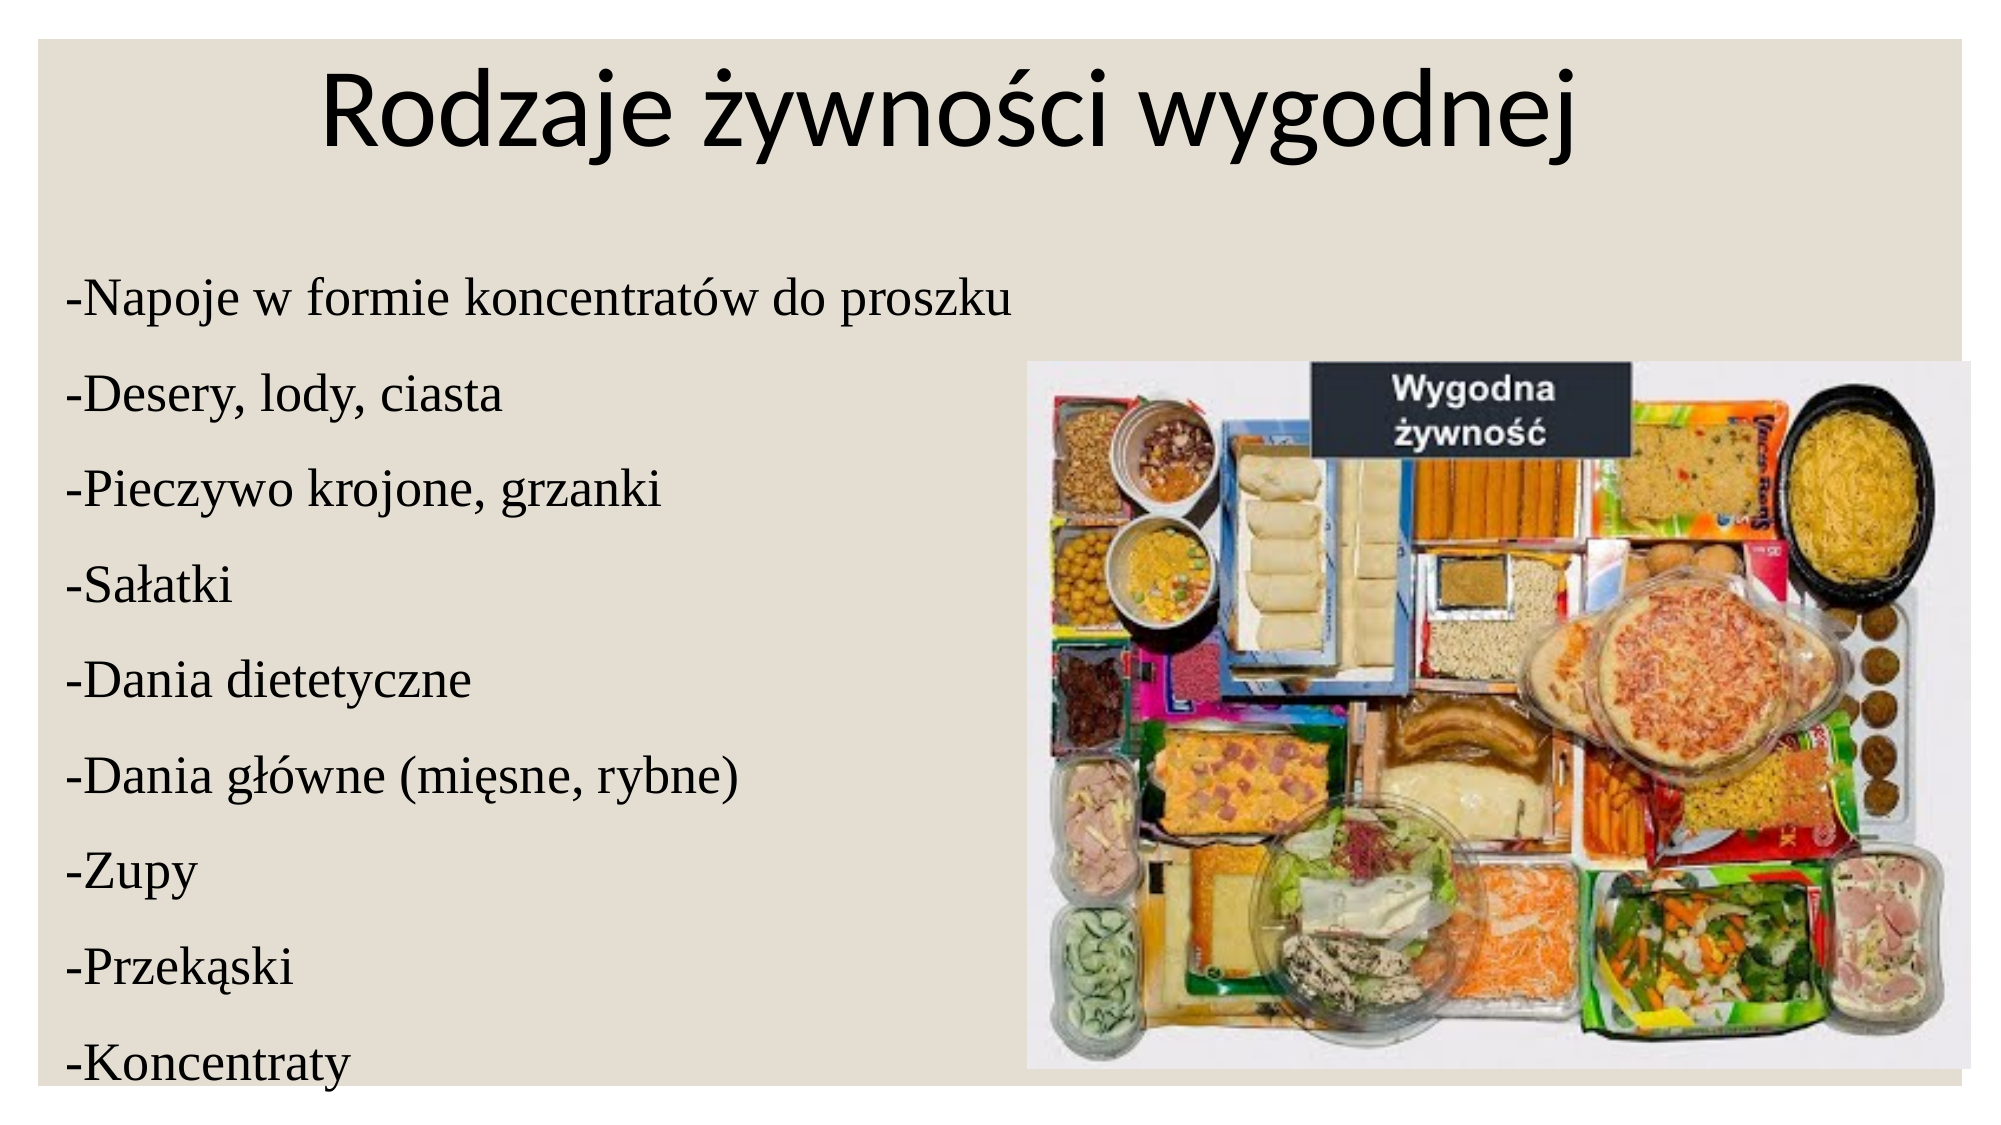

Rodzaje żywności wygodnej
-Napoje w formie koncentratów do proszku
-Desery, lody, ciasta
-Pieczywo krojone, grzanki
-Sałatki
-Dania dietetyczne
-Dania główne (mięsne, rybne)
-Zupy
-Przekąski
-Koncentraty